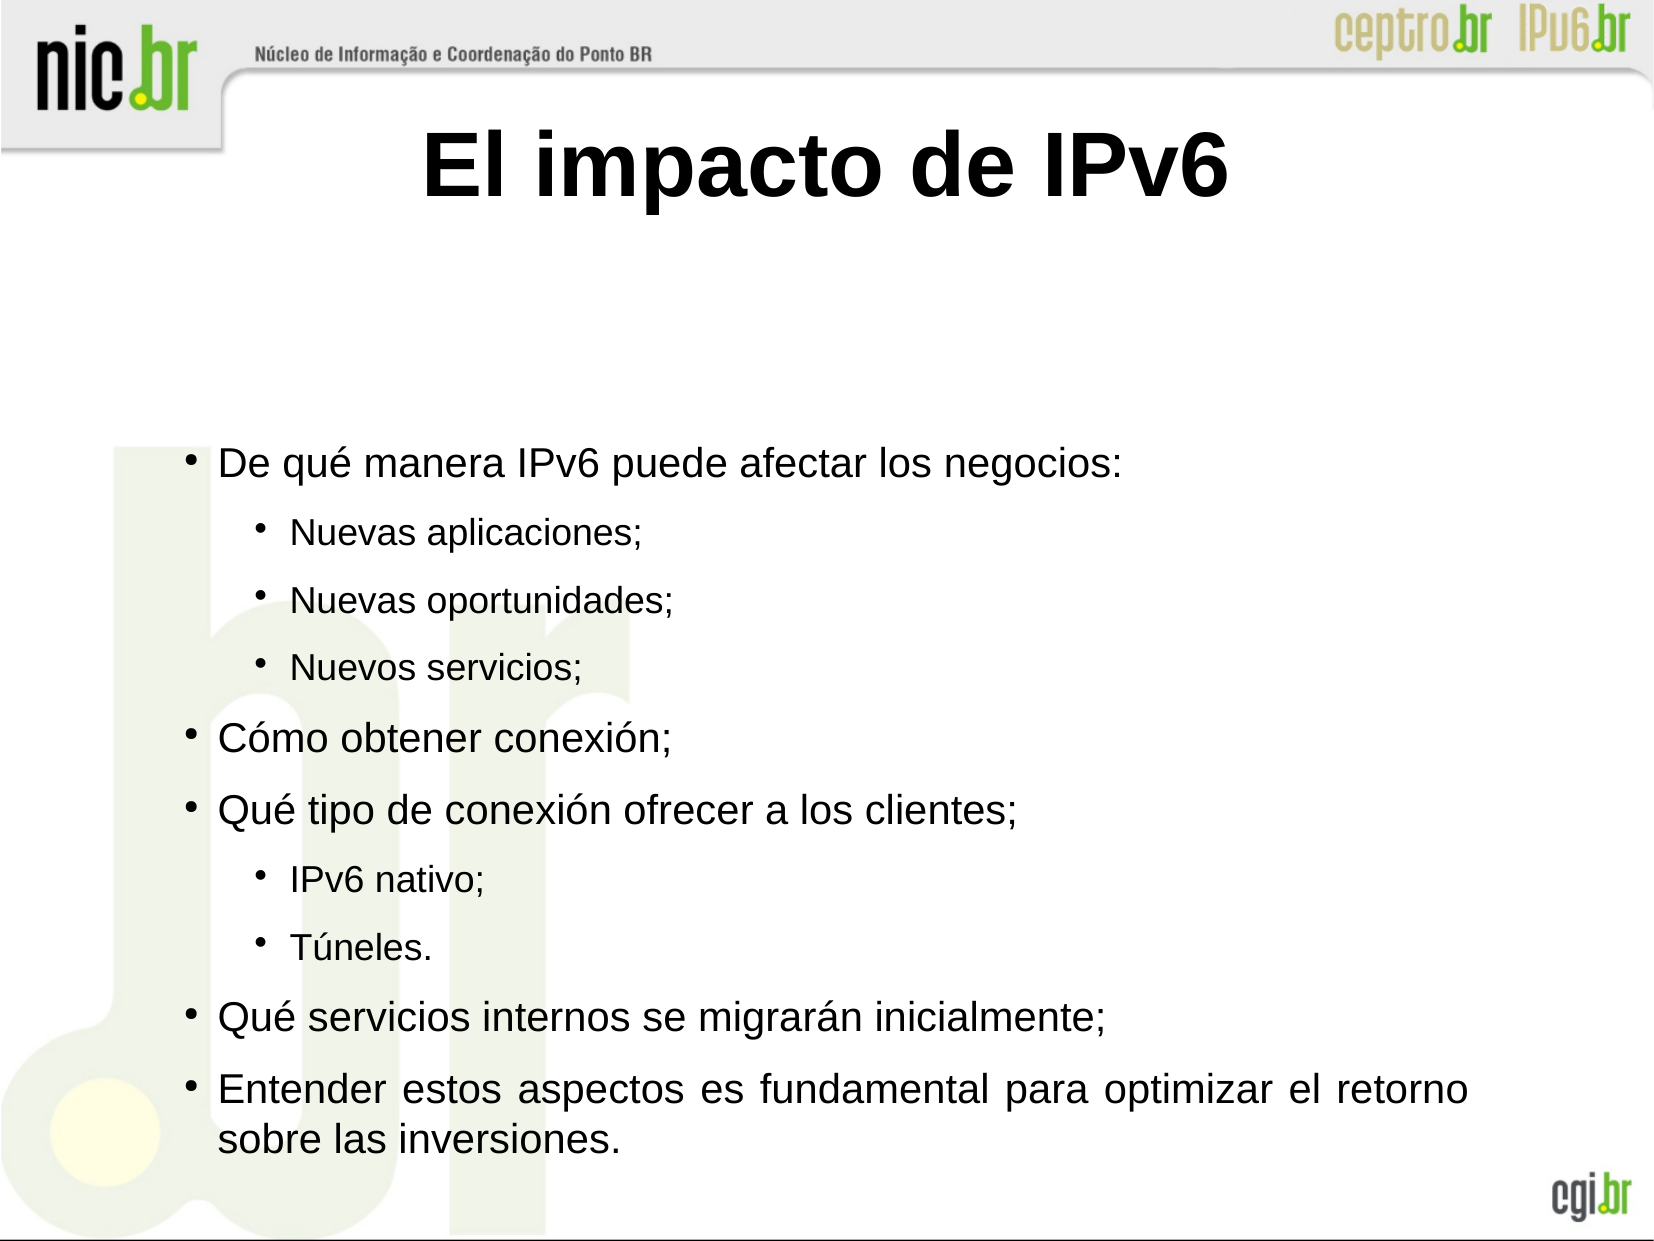

El impacto de IPv6
De qué manera IPv6 puede afectar los negocios:
Nuevas aplicaciones;
Nuevas oportunidades;
Nuevos servicios;
Cómo obtener conexión;
Qué tipo de conexión ofrecer a los clientes;
IPv6 nativo;
Túneles.
Qué servicios internos se migrarán inicialmente;
Entender estos aspectos es fundamental para optimizar el retorno sobre las inversiones.